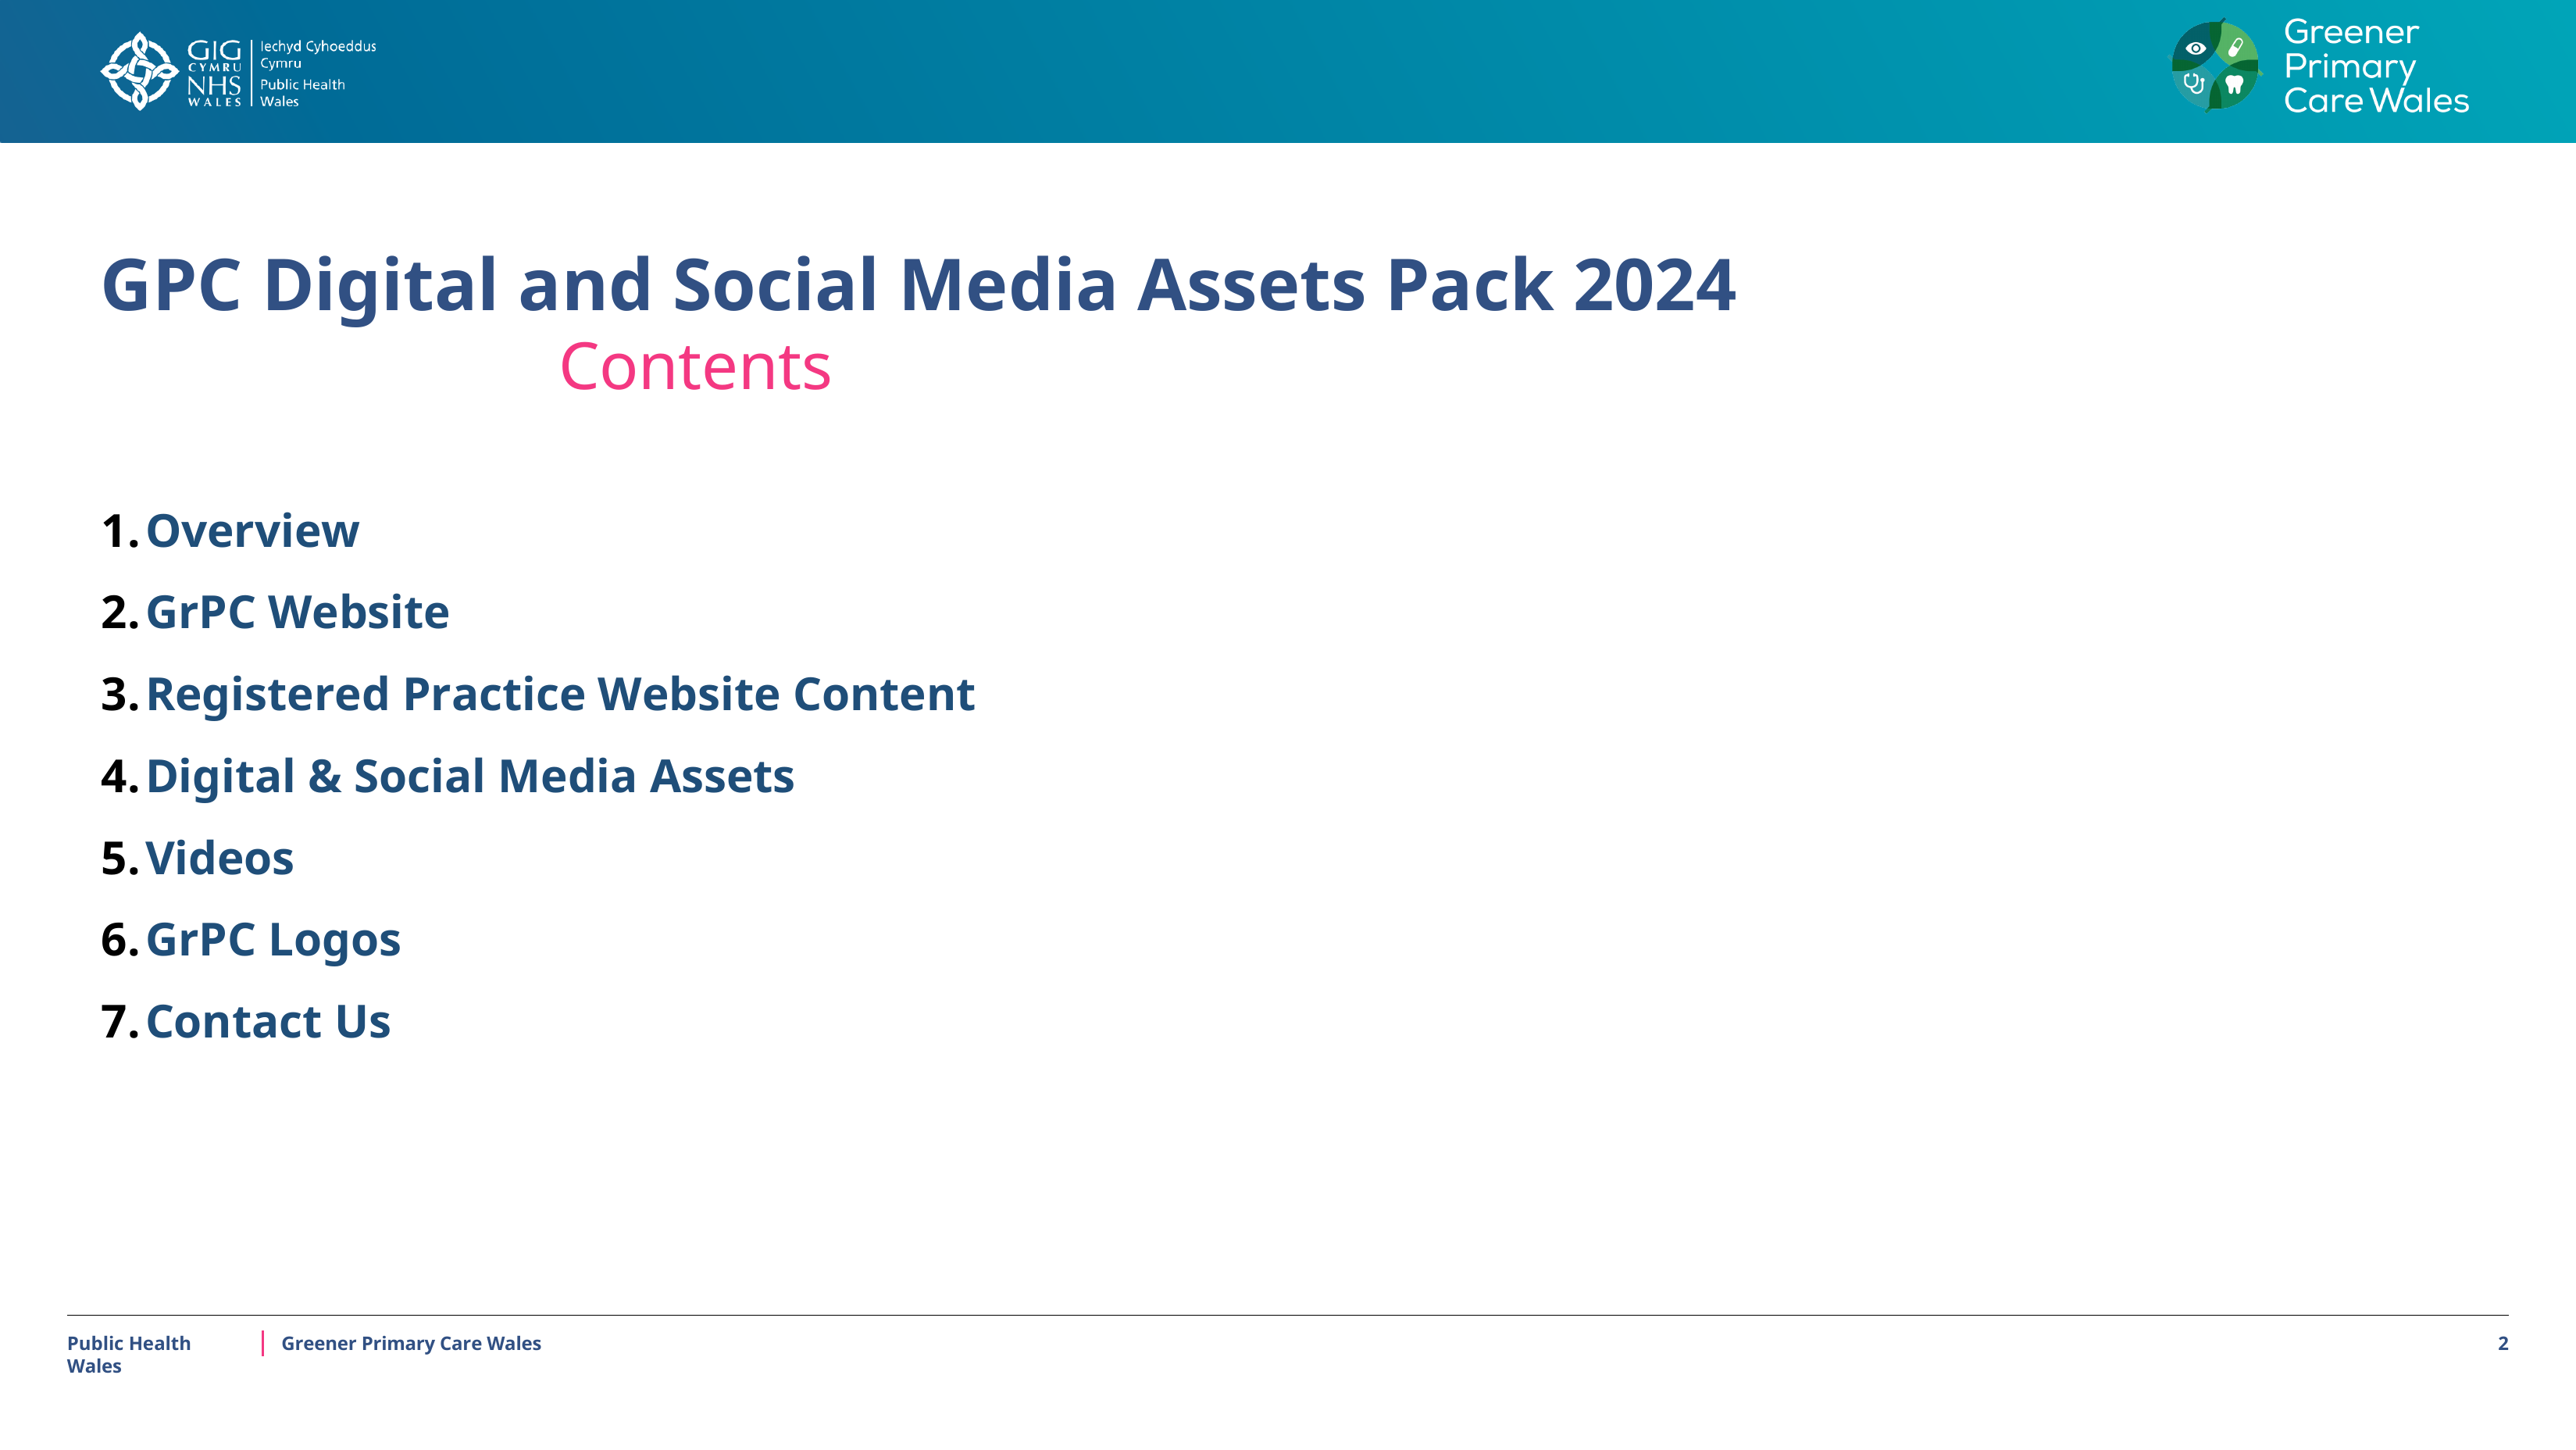

# GPC Digital and Social Media Assets Pack 2024 Contents
Overview
GrPC Website
Registered Practice Website Content
Digital & Social Media Assets
Videos
GrPC Logos
Contact Us
Public Health Wales
Greener Primary Care Wales